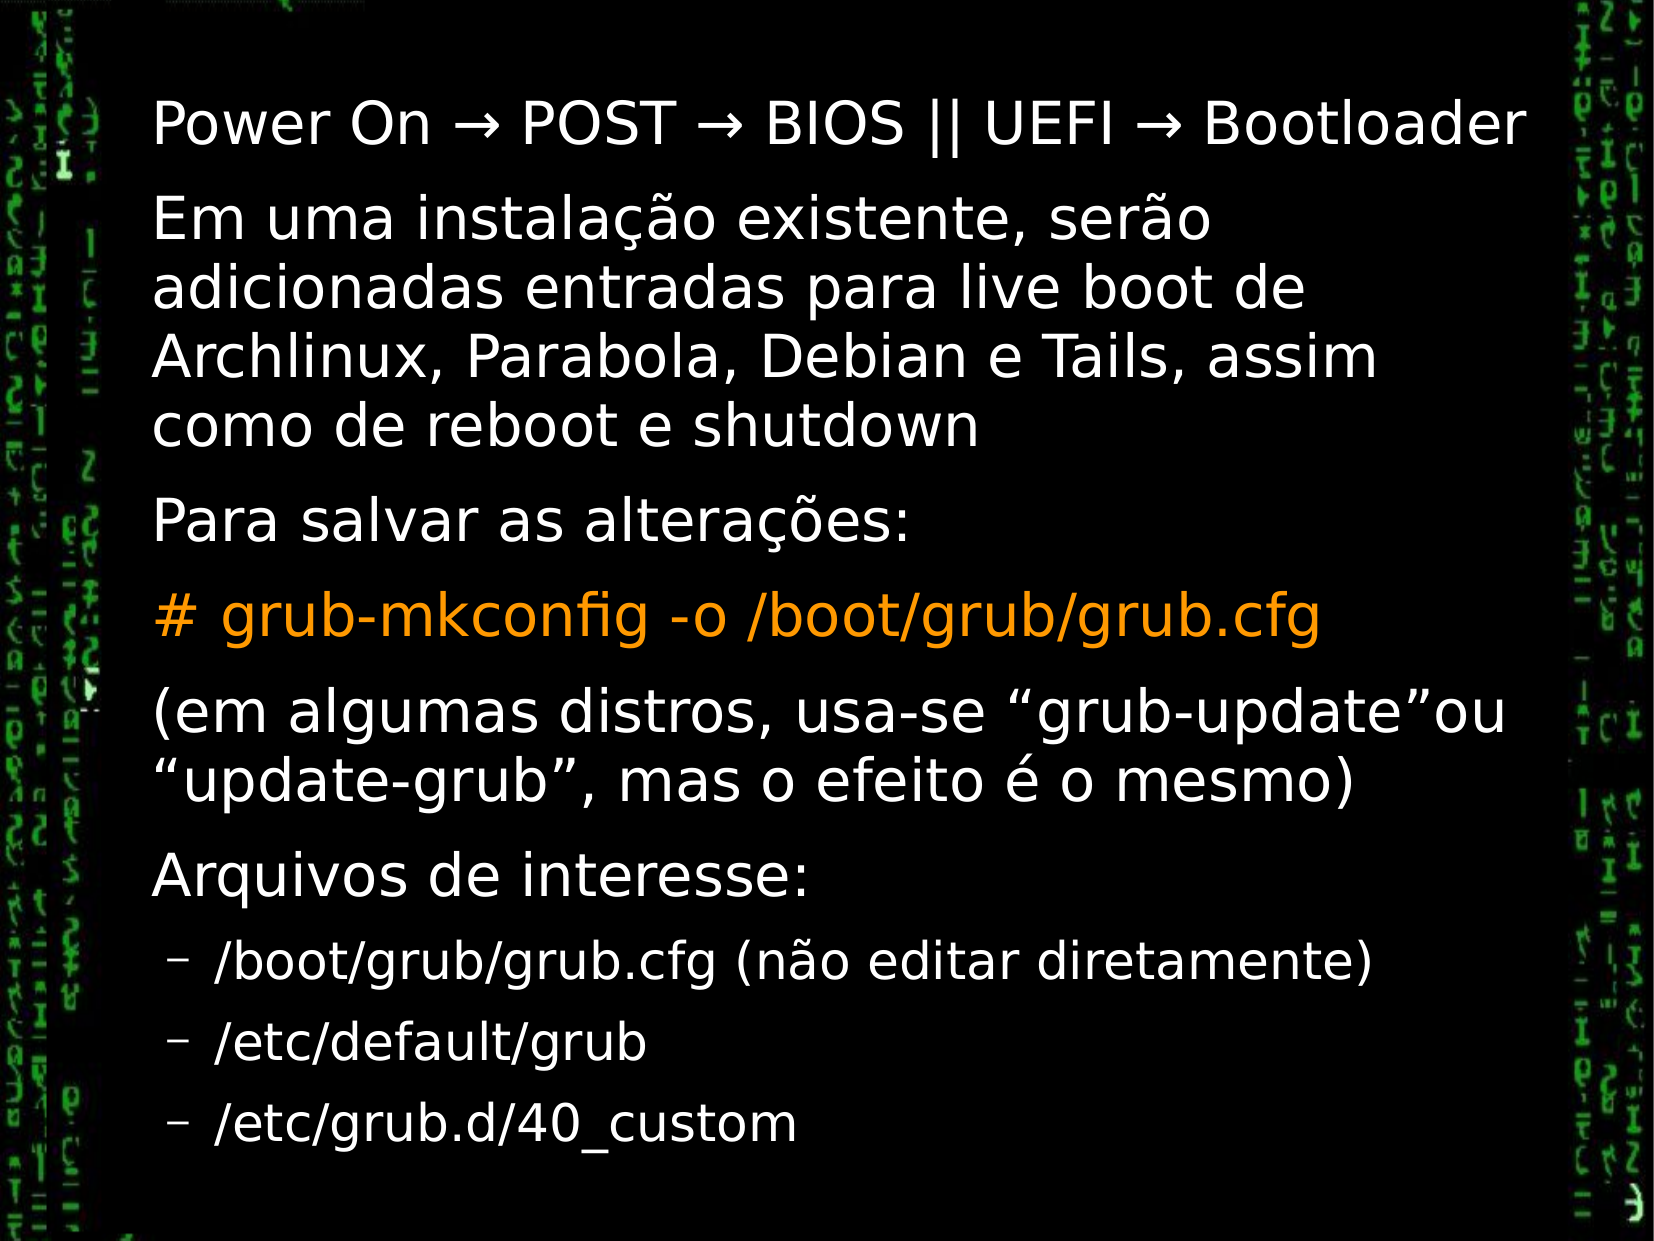

# Power On → POST → BIOS || UEFI → Bootloader
Em uma instalação existente, serão adicionadas entradas para live boot de Archlinux, Parabola, Debian e Tails, assim como de reboot e shutdown
Para salvar as alterações:
# grub-mkconfig -o /boot/grub/grub.cfg
(em algumas distros, usa-se “grub-update”ou “update-grub”, mas o efeito é o mesmo)
Arquivos de interesse:
/boot/grub/grub.cfg (não editar diretamente)
/etc/default/grub
/etc/grub.d/40_custom